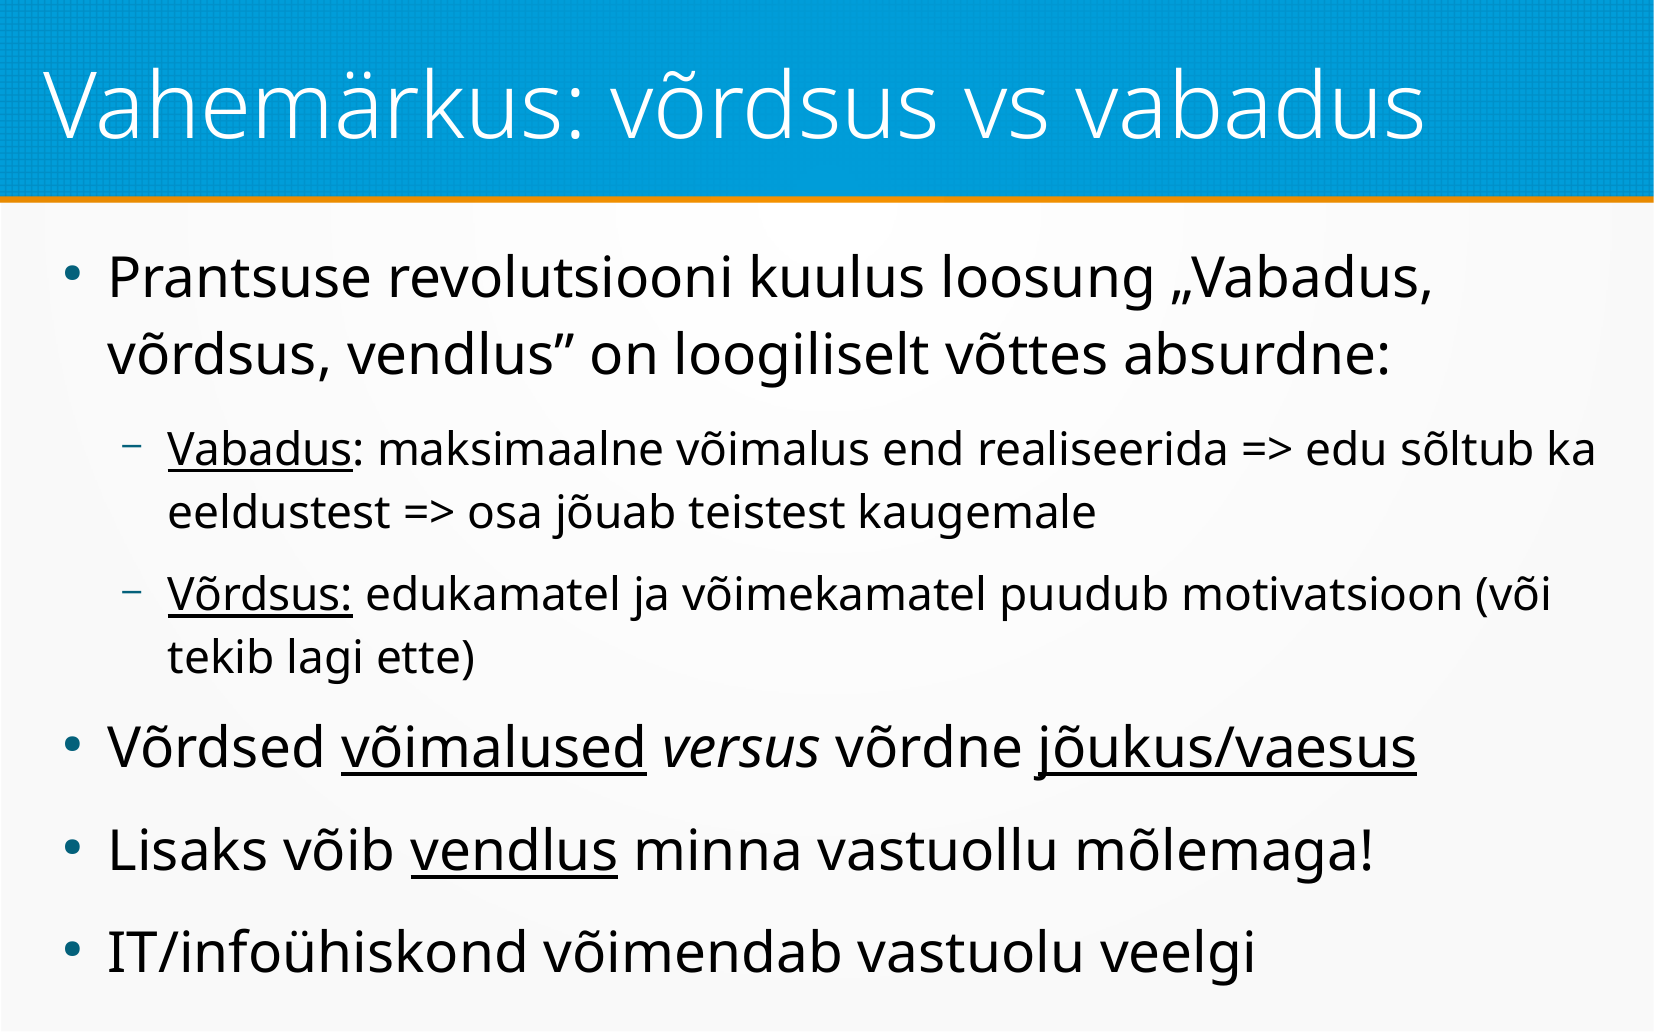

# Vahemärkus: võrdsus vs vabadus
Prantsuse revolutsiooni kuulus loosung „Vabadus, võrdsus, vendlus” on loogiliselt võttes absurdne:
Vabadus: maksimaalne võimalus end realiseerida => edu sõltub ka eeldustest => osa jõuab teistest kaugemale
Võrdsus: edukamatel ja võimekamatel puudub motivatsioon (või tekib lagi ette)
Võrdsed võimalused versus võrdne jõukus/vaesus
Lisaks võib vendlus minna vastuollu mõlemaga!
IT/infoühiskond võimendab vastuolu veelgi